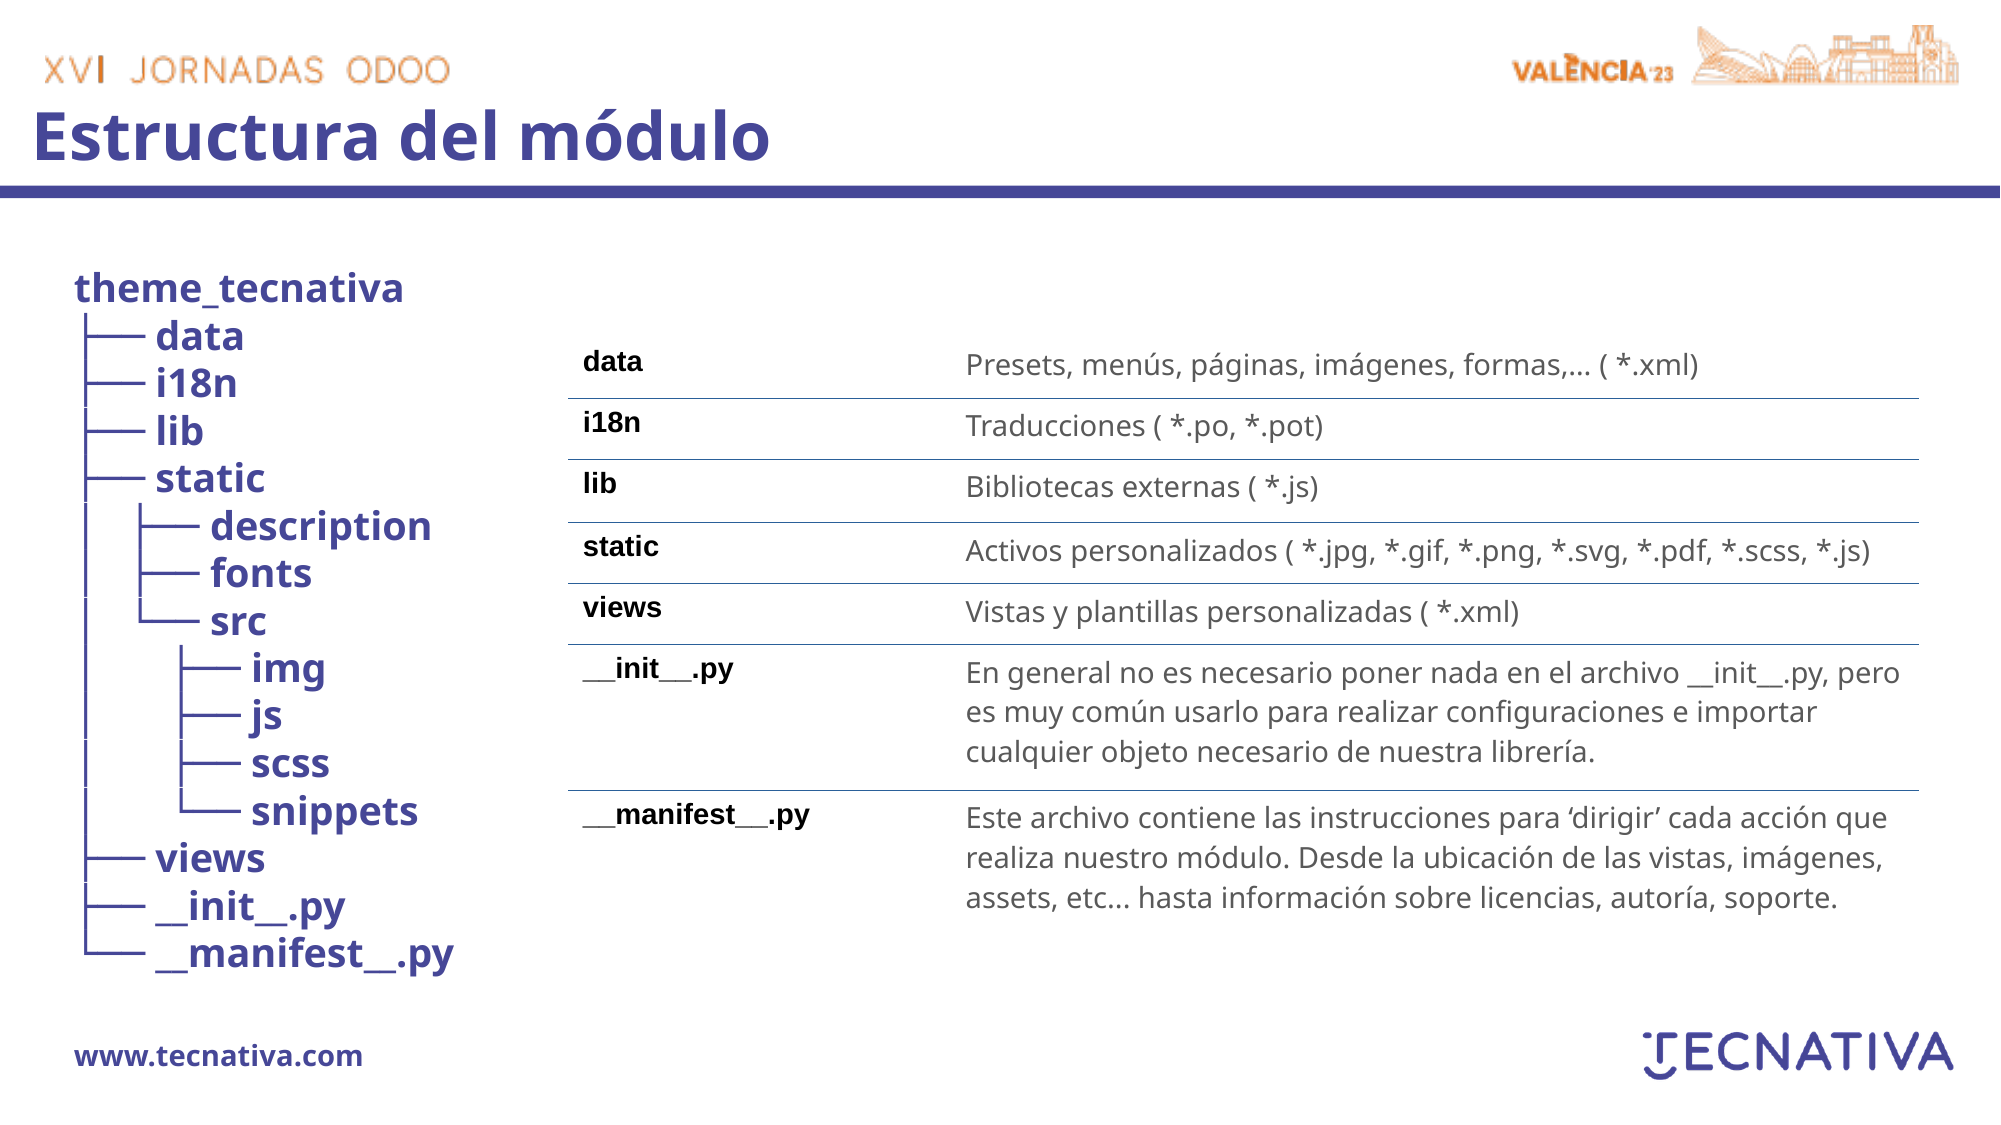

Estructura del módulo
theme_tecnativa
├── data
├── i18n
├── lib
├── static
│ ├── description
│ ├── fonts
│ └── src
│ ├── img
│ ├── js
│ ├── scss
│ └── snippets
├── views
├── __init__.py
└── __manifest__.py
| data | Presets, menús, páginas, imágenes, formas,… ( \*.xml) |
| --- | --- |
| i18n | Traducciones ( \*.po, \*.pot) |
| lib | Bibliotecas externas ( \*.js) |
| static | Activos personalizados ( \*.jpg, \*.gif, \*.png, \*.svg, \*.pdf, \*.scss, \*.js) |
| views | Vistas y plantillas personalizadas ( \*.xml) |
| \_\_init\_\_.py | En general no es necesario poner nada en el archivo \_\_init\_\_.py, pero es muy común usarlo para realizar configuraciones e importar cualquier objeto necesario de nuestra librería. |
| \_\_manifest\_\_.py | Este archivo contiene las instrucciones para ‘dirigir’ cada acción que realiza nuestro módulo. Desde la ubicación de las vistas, imágenes, assets, etc... hasta información sobre licencias, autoría, soporte. |
www.tecnativa.com